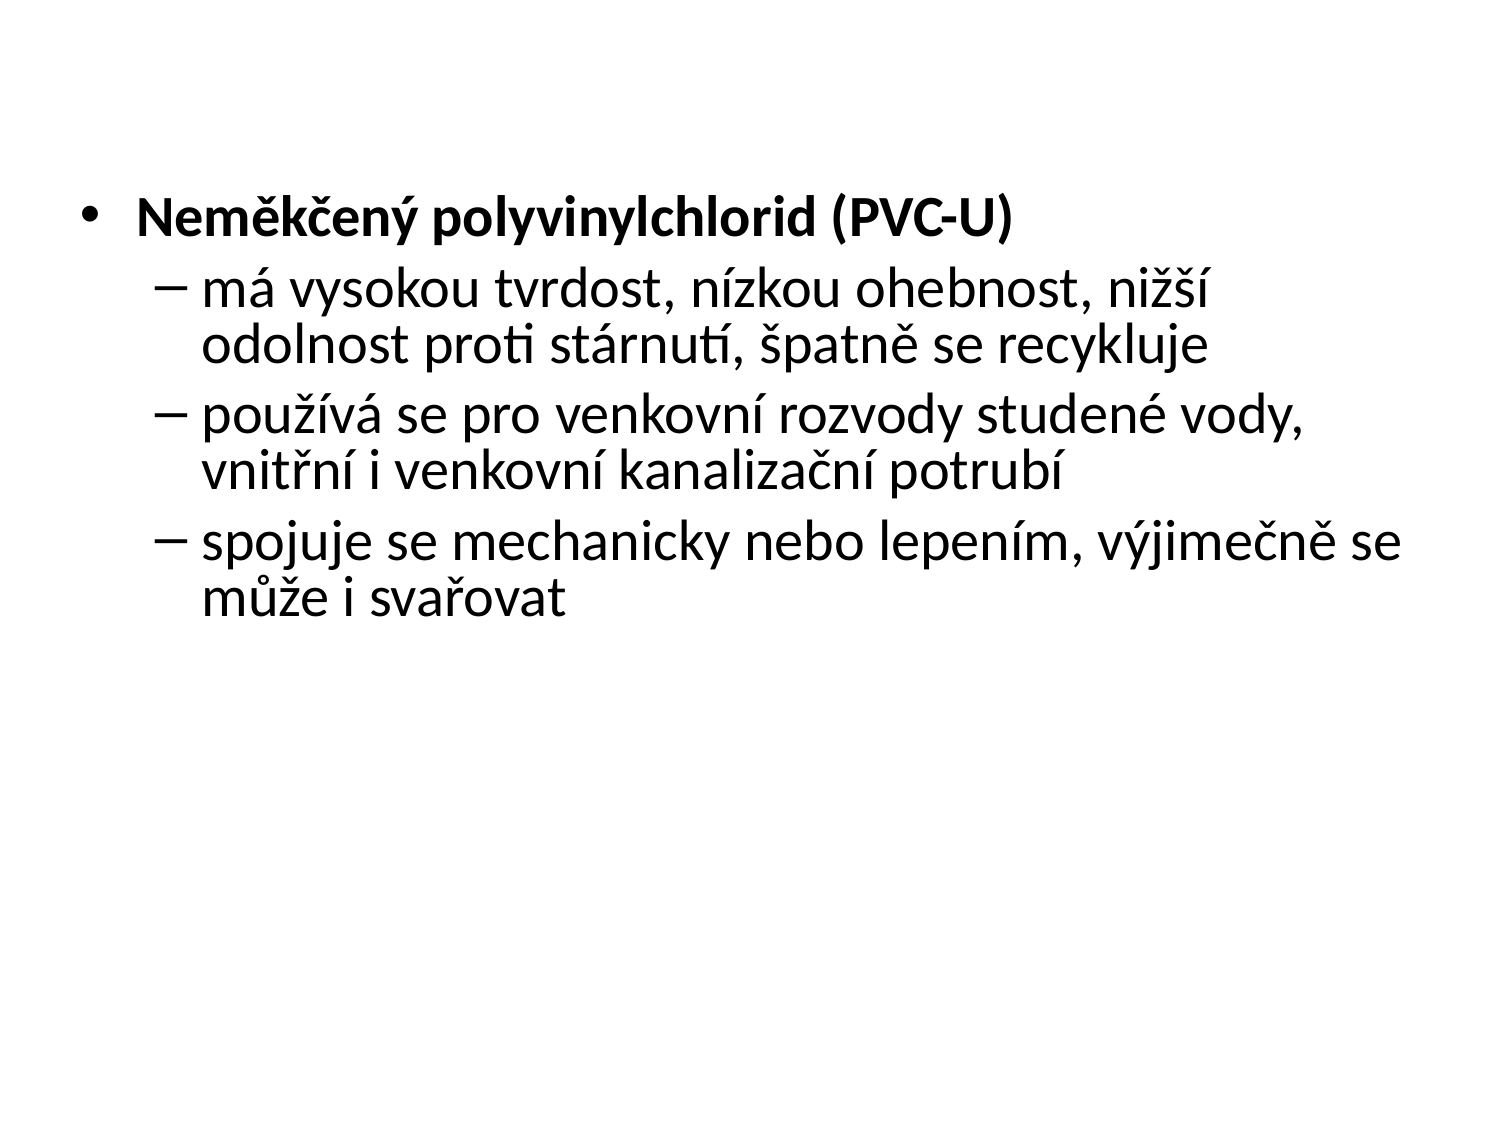

#
Neměkčený polyvinylchlorid (PVC-U)
má vysokou tvrdost, nízkou ohebnost, nižší odolnost proti stárnutí, špatně se recykluje
používá se pro venkovní rozvody studené vody, vnitřní i venkovní kanalizační potrubí
spojuje se mechanicky nebo lepením, výjimečně se může i svařovat